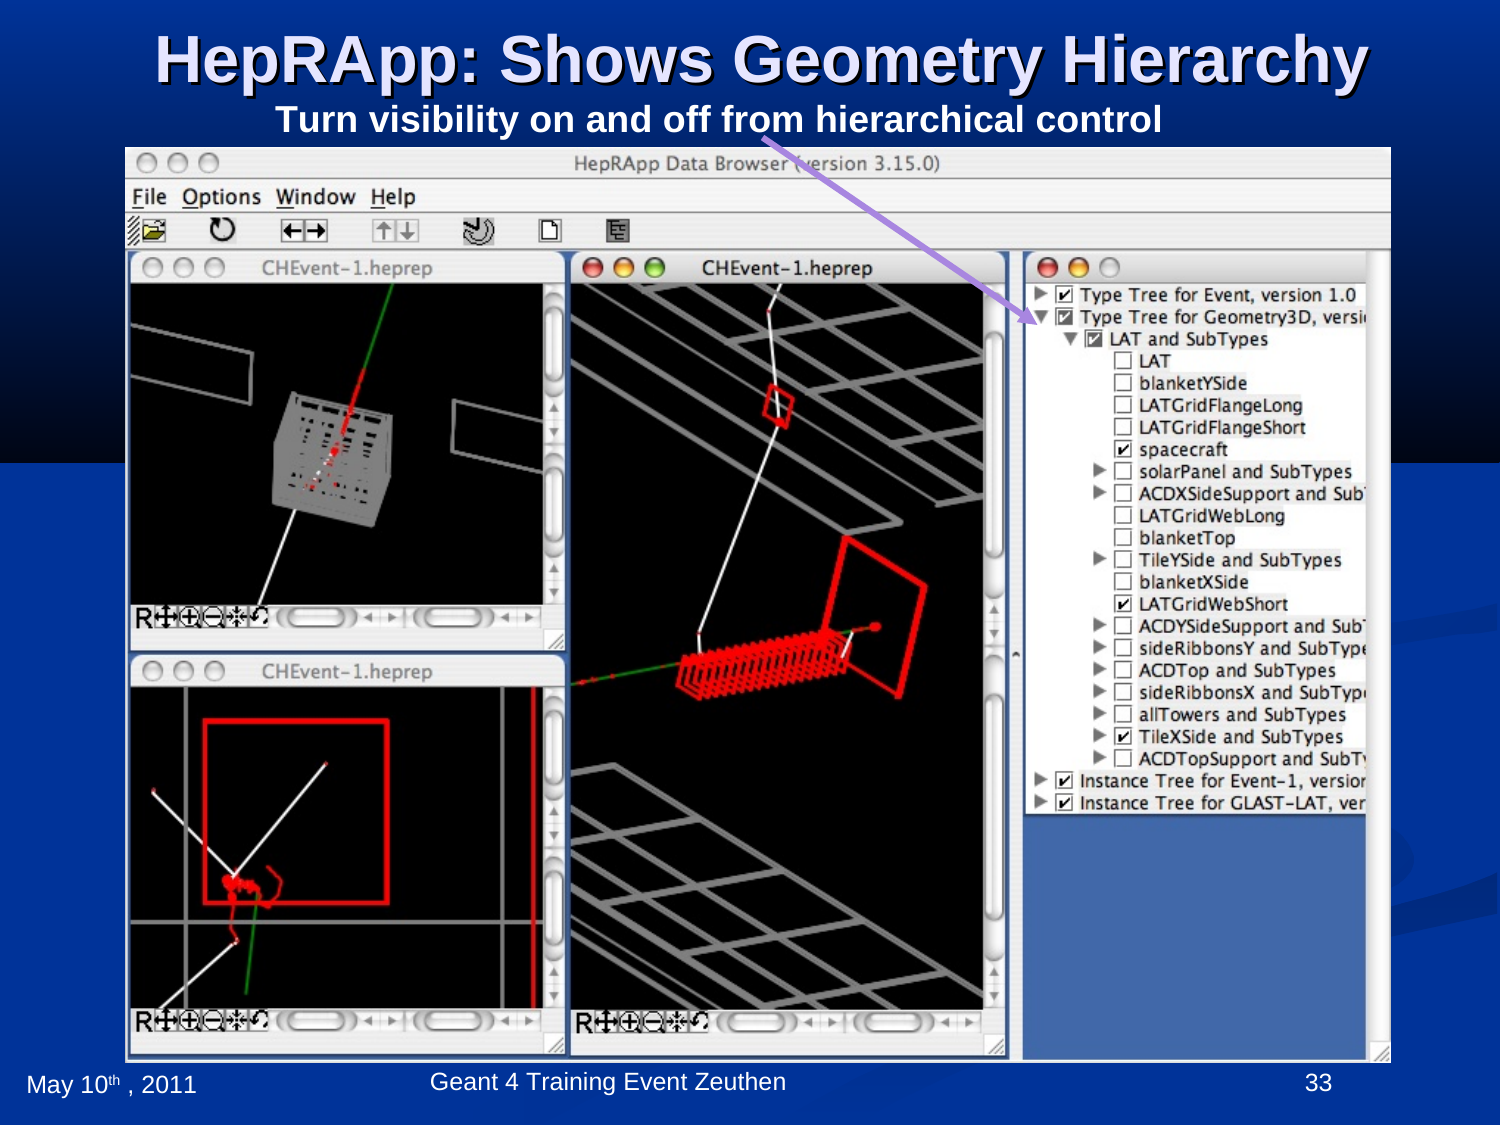

# HepRApp: Shows Geometry Hierarchy
Turn visibility on and off from hierarchical control
Introduction to Geant4 Visualization J. Perl
10 January 2011
33